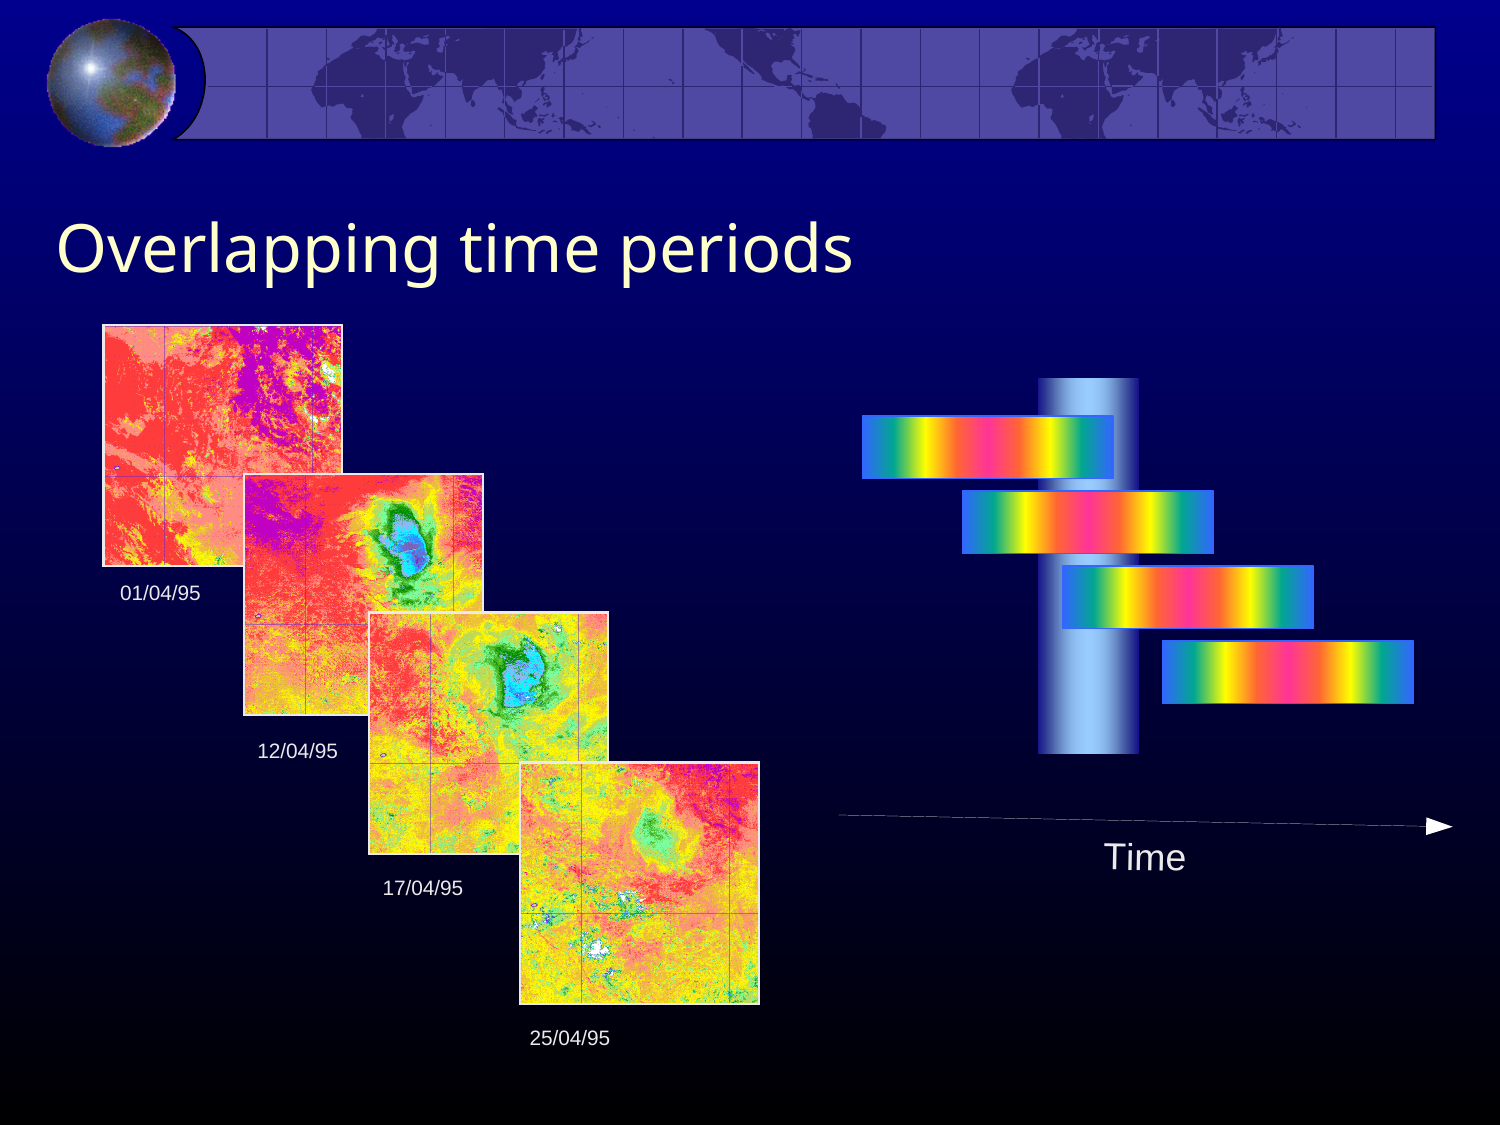

# Overlapping time periods
01/04/95
12/04/95
Time
17/04/95
25/04/95